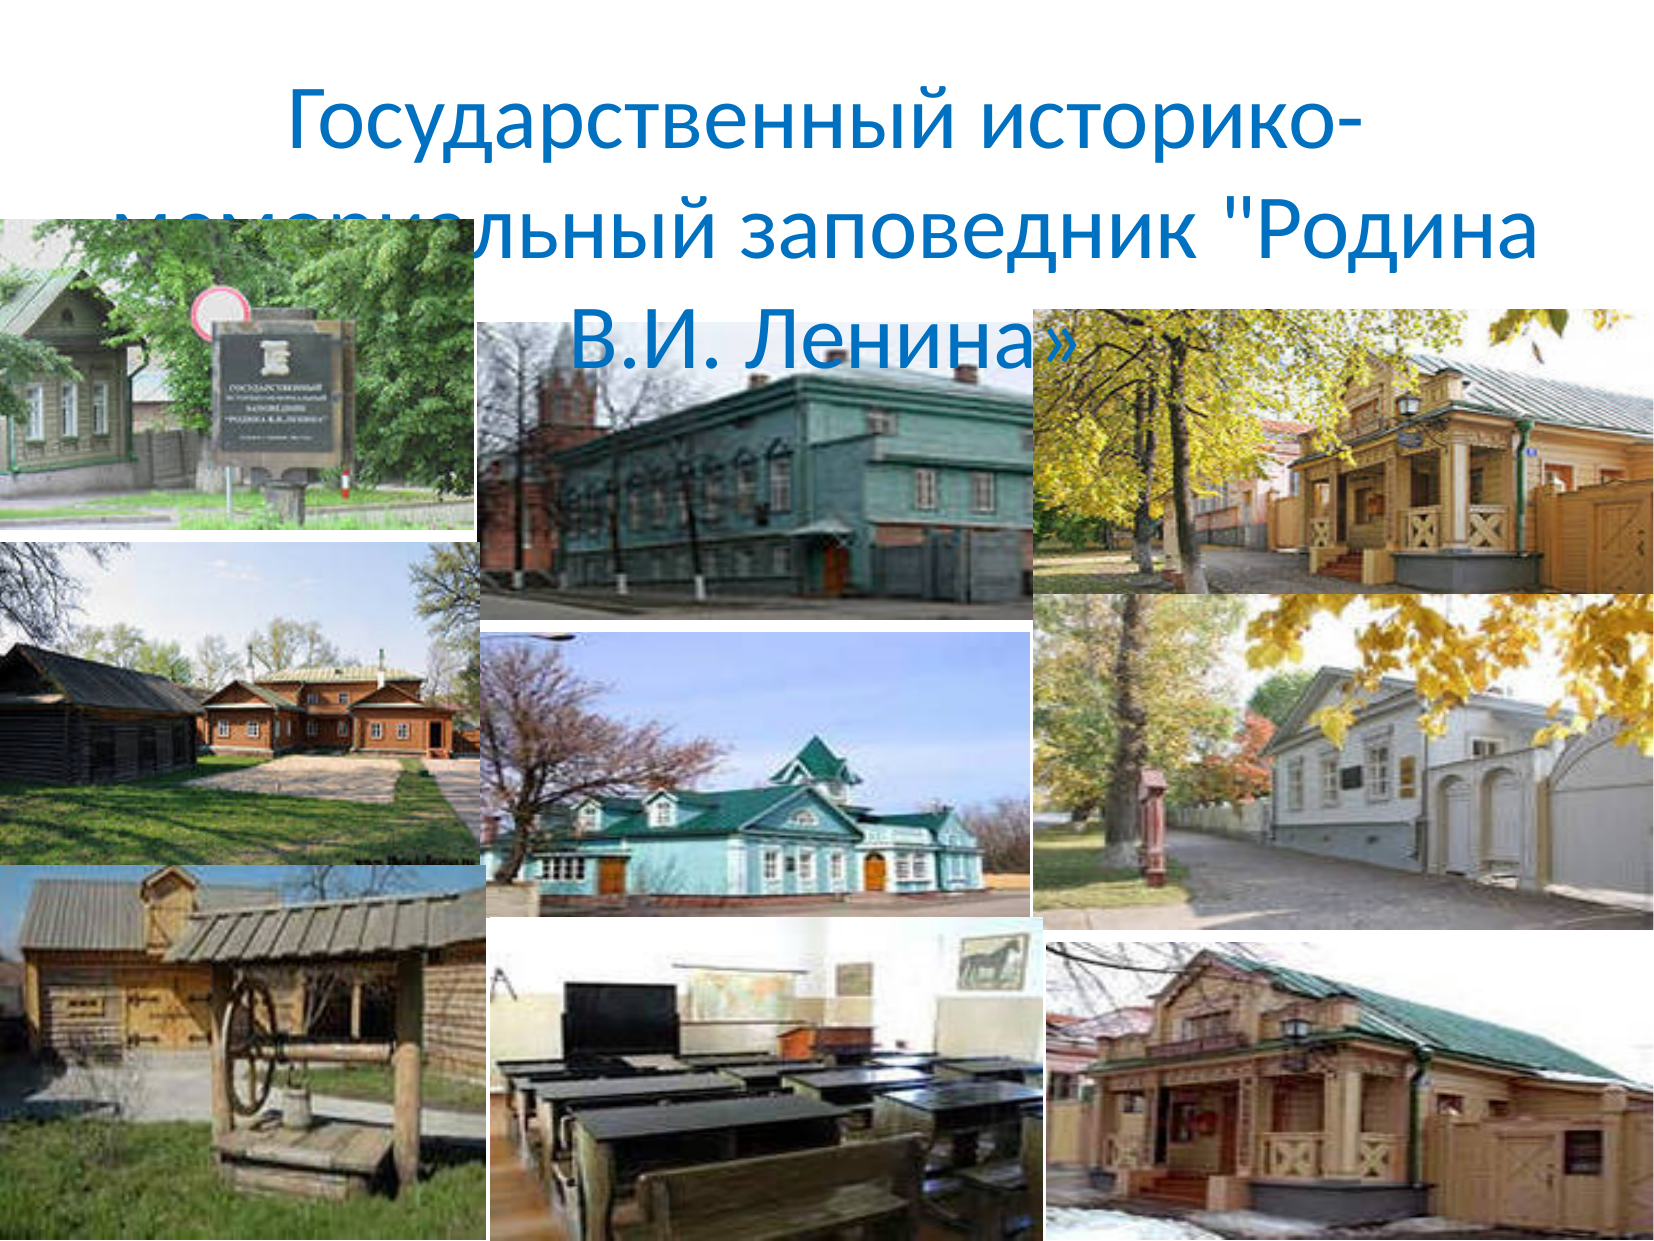

# Государственный историко-мемориальный заповедник "Родина В.И. Ленина»